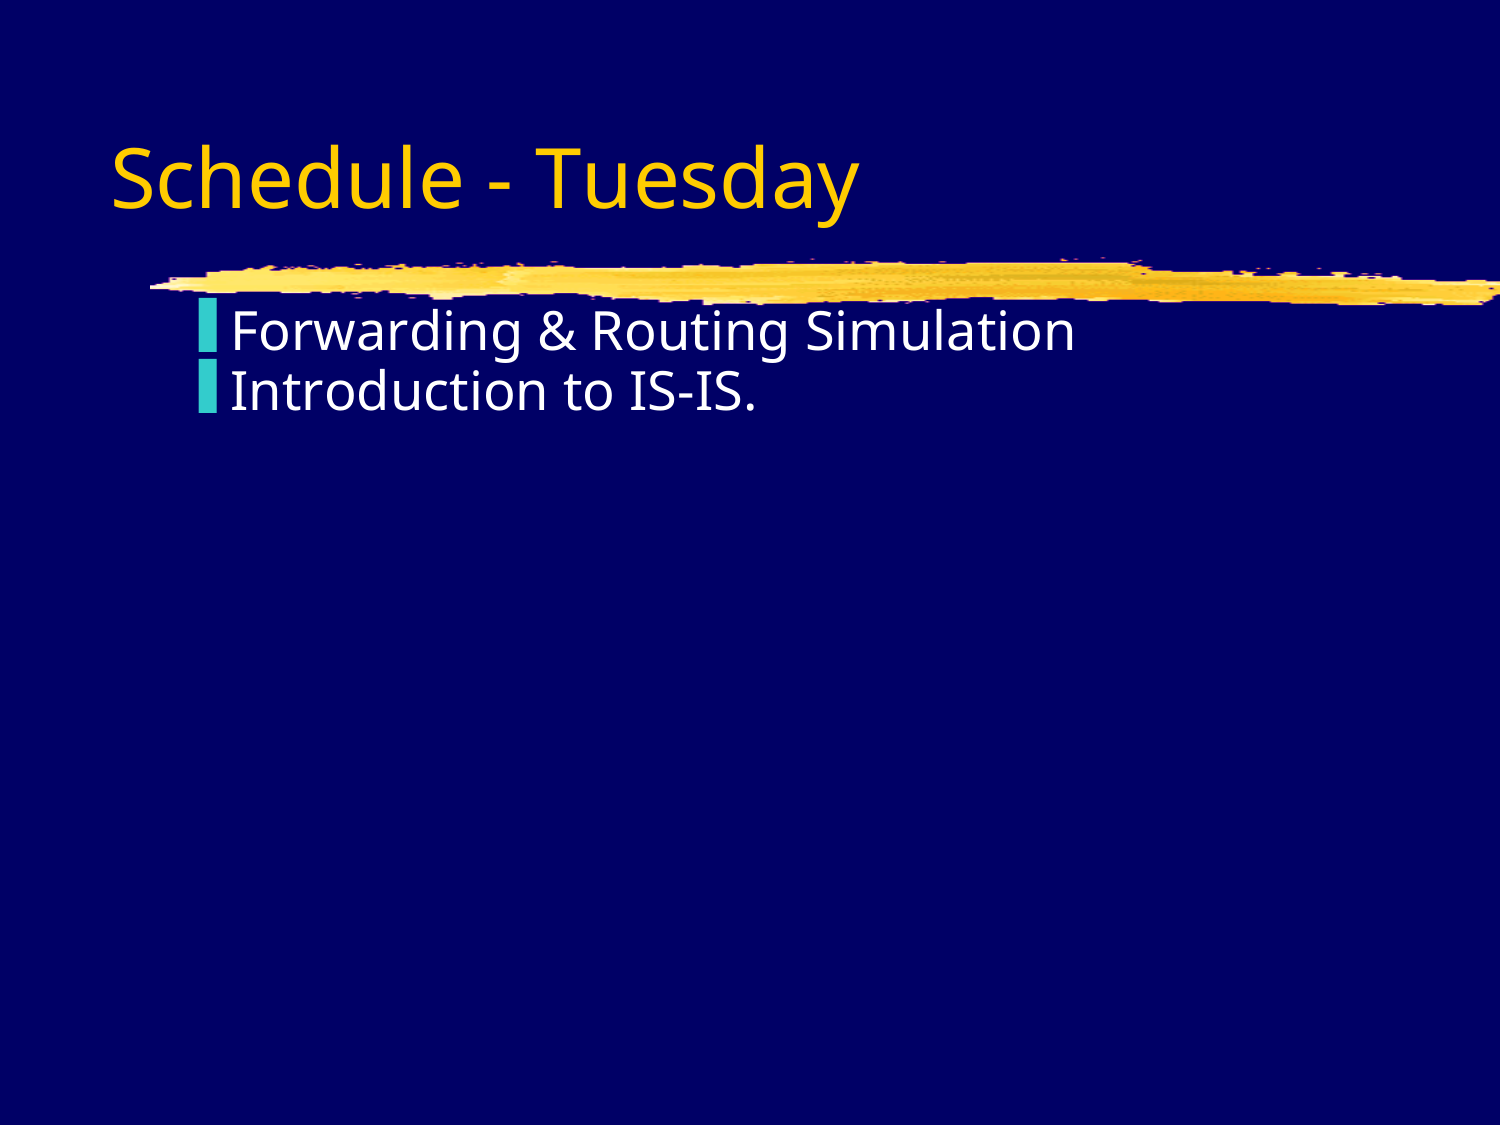

# Schedule - Tuesday
Forwarding & Routing Simulation
Introduction to IS-IS.